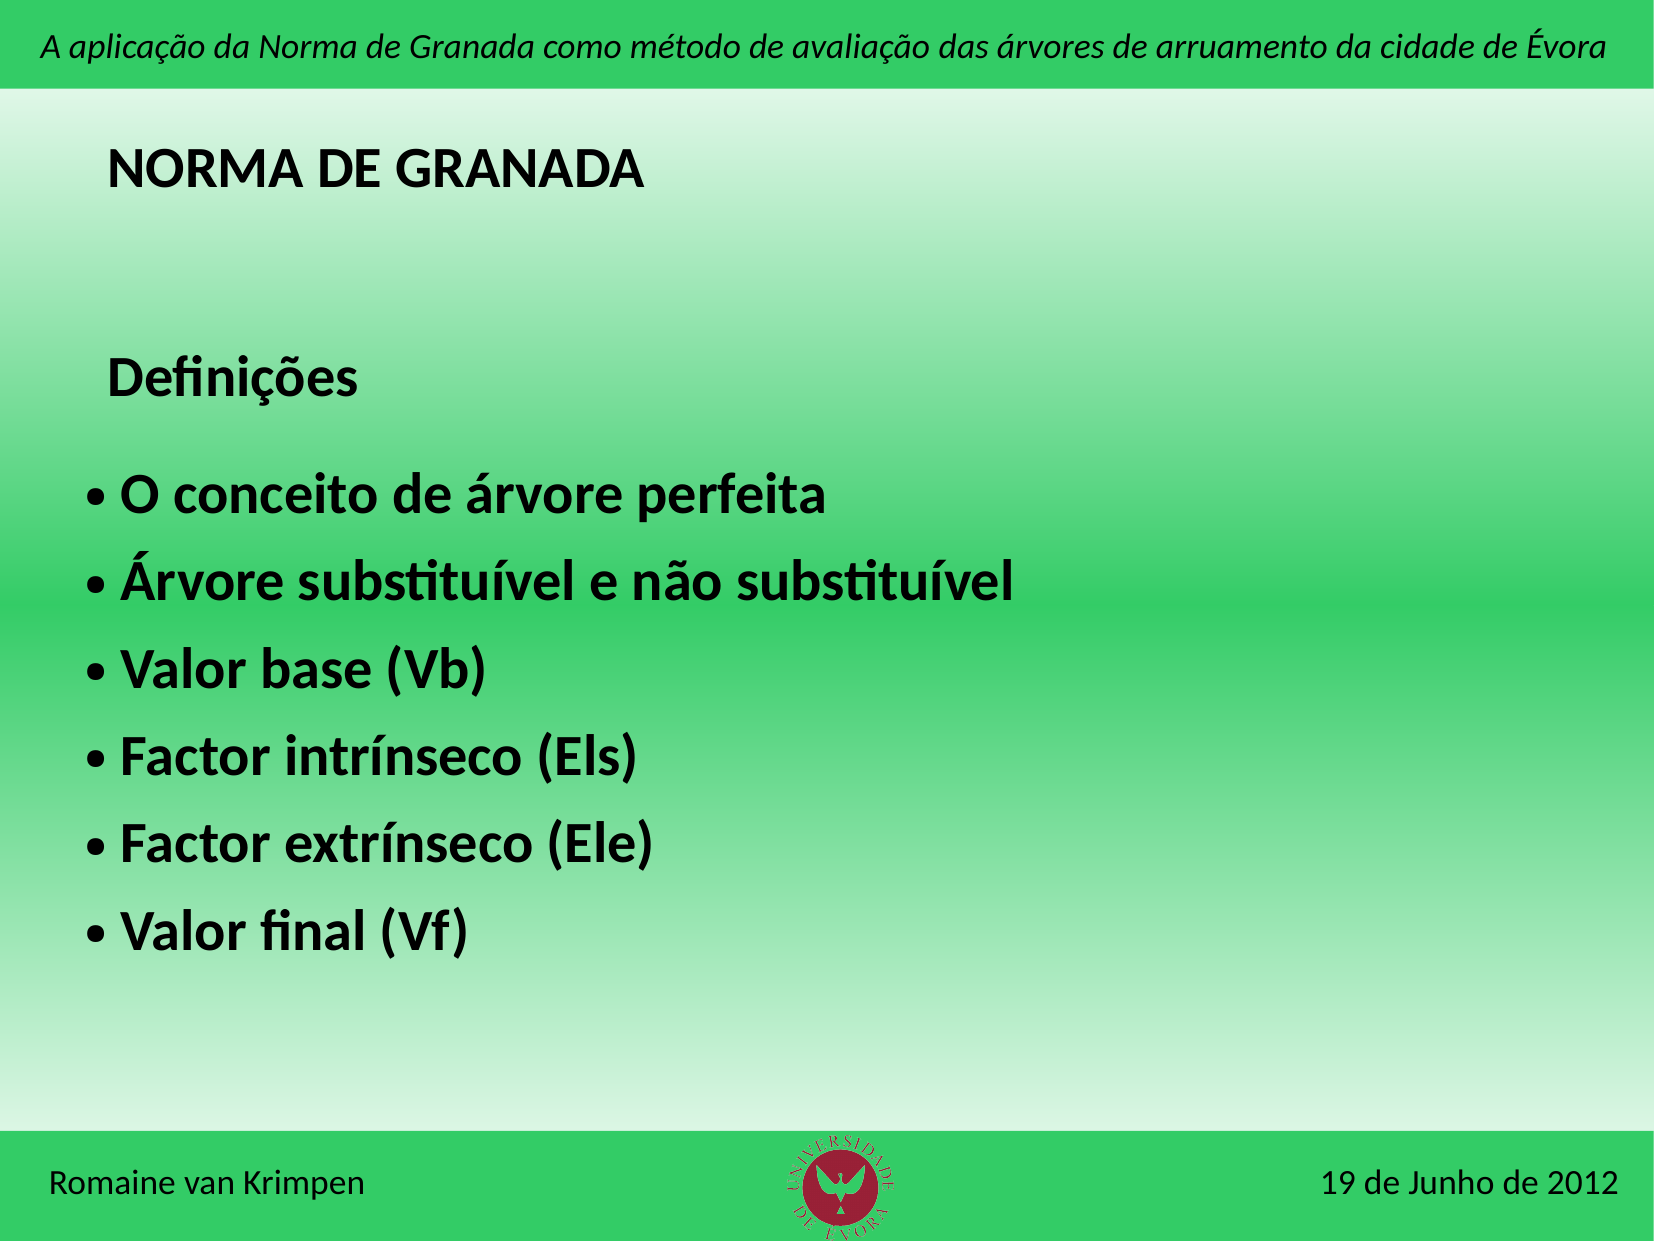

NORMA DE GRANADA
Definições
 O conceito de árvore perfeita
 Árvore substituível e não substituível
 Valor base (Vb)
 Factor intrínseco (Els)
 Factor extrínseco (Ele)
 Valor final (Vf)